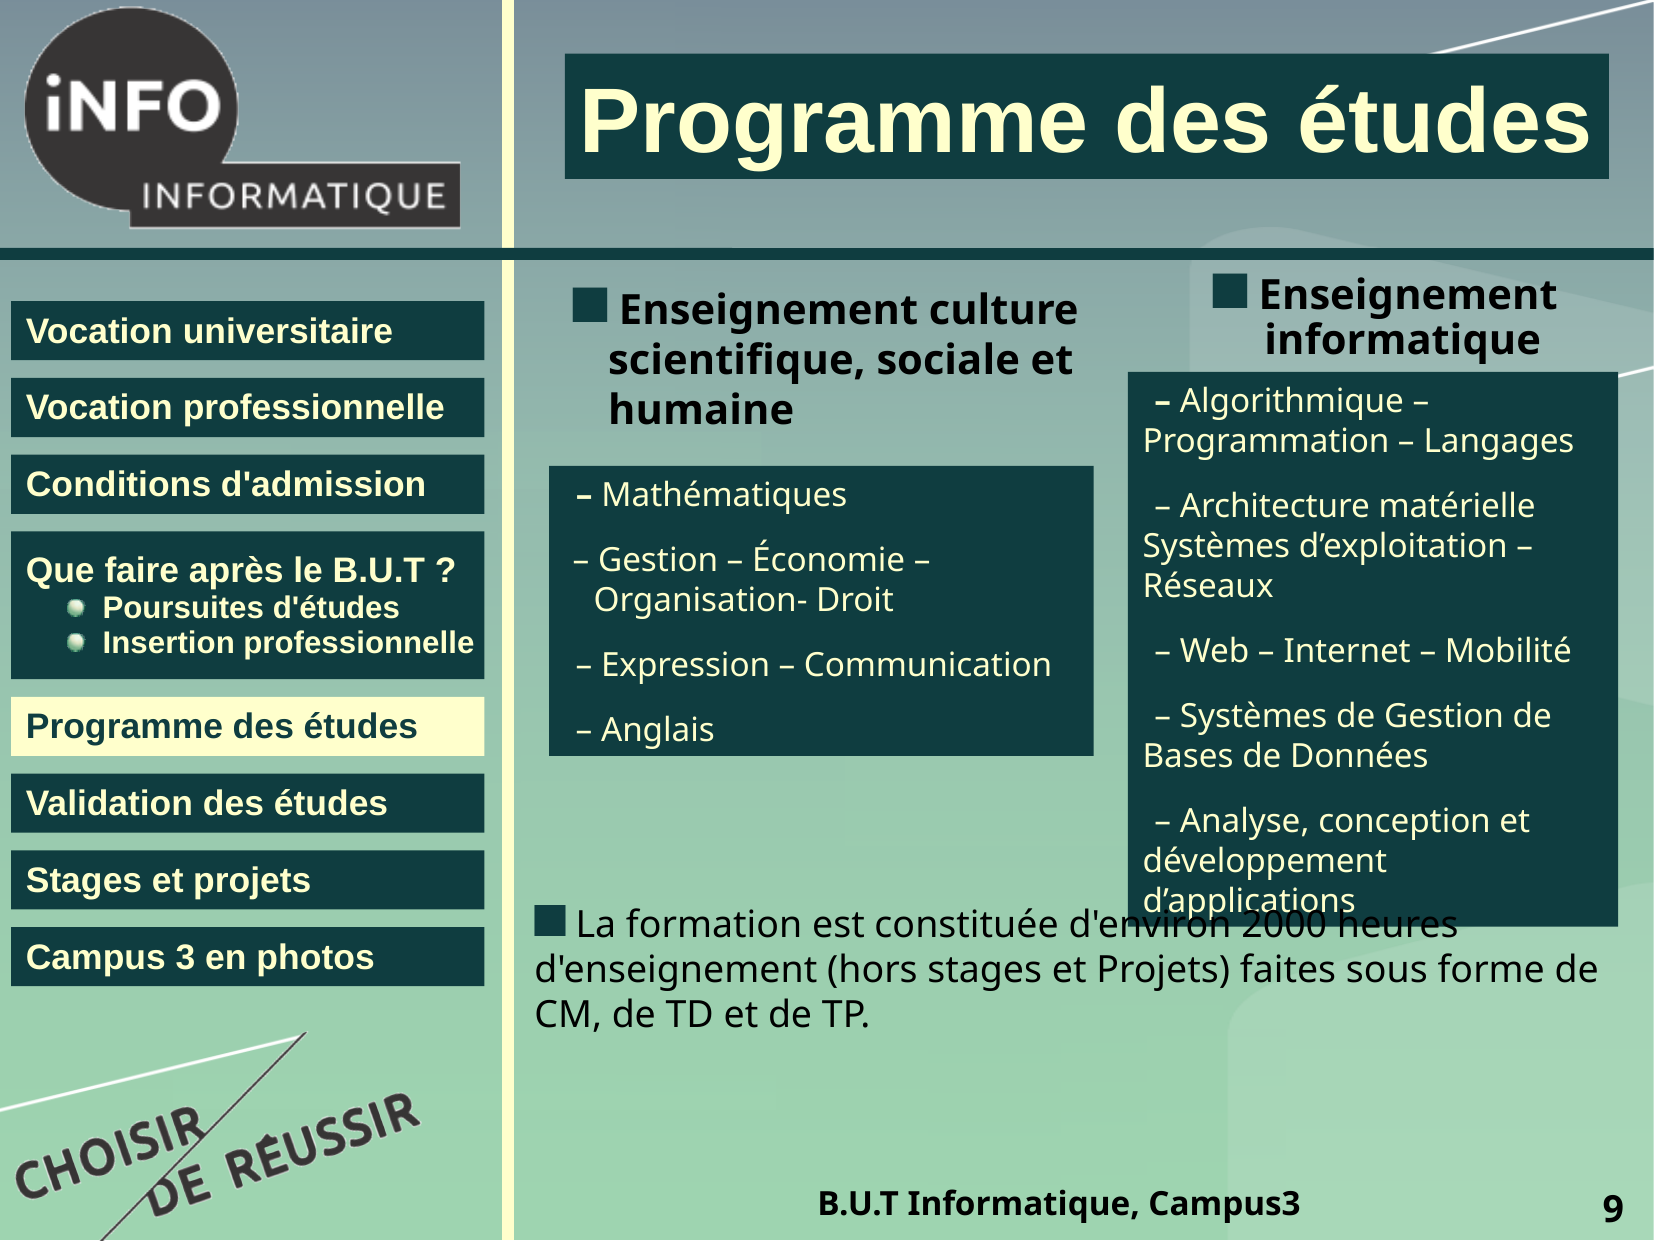

Programme des études
 Enseignement culture scientifique, sociale et humaine
 Enseignement informatique
Vocation universitaire
– Algorithmique – Programmation – Langages
– Architecture matérielle Systèmes d’exploitation – Réseaux
– Web – Internet – Mobilité
– Systèmes de Gestion de Bases de Données
– Analyse, conception et développement d’applications
Vocation professionnelle
Conditions d'admission
– Mathématiques
 – Gestion – Économie – Organisation- Droit
– Expression – Communication
– Anglais
Que faire après le B.U.T ?
Poursuites d'études
Insertion professionnelle
Programme des études
Validation des études
Stages et projets
 La formation est constituée d'environ 2000 heures d'enseignement (hors stages et Projets) faites sous forme de CM, de TD et de TP.
Campus 3 en photos
DUT Informatique, IUT Campus3
9